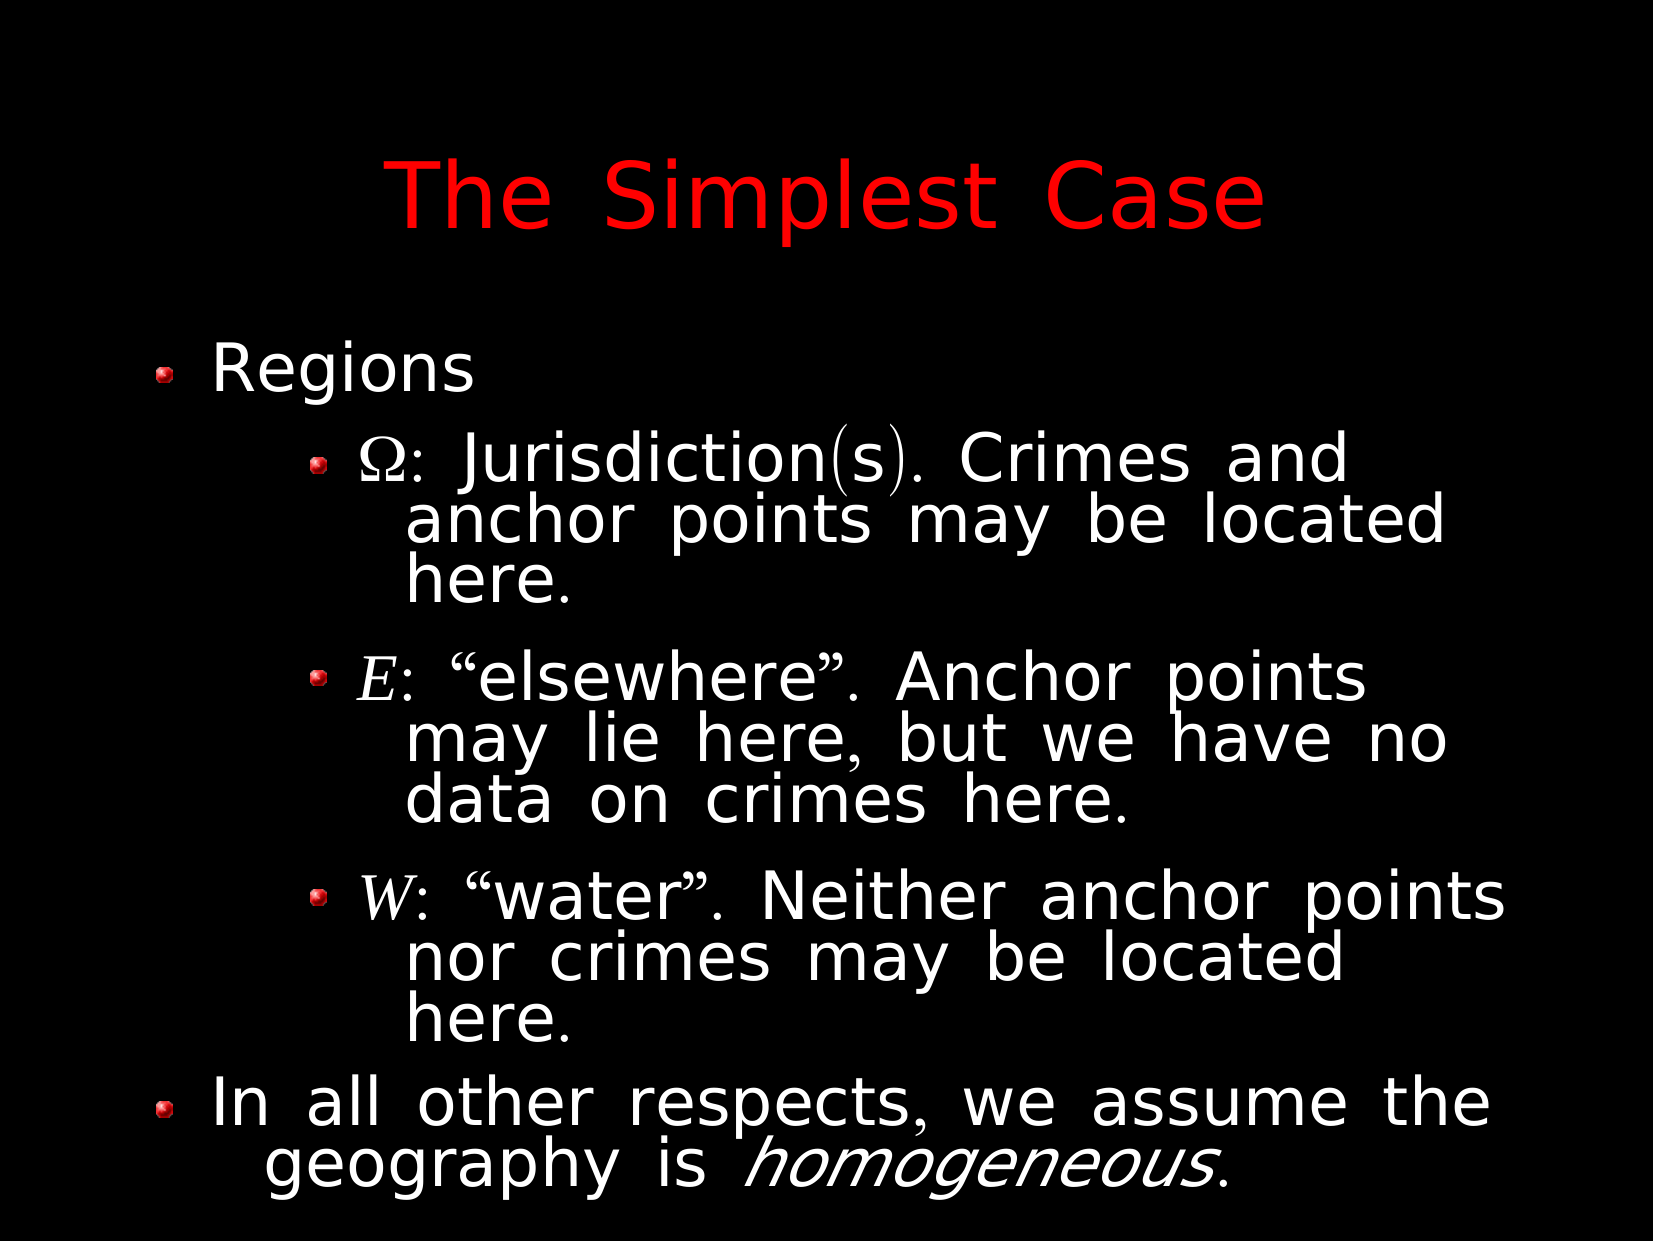

# The Simplest Case
Regions
: Jurisdiction(s). Crimes and anchor points may be located here.
E: “elsewhere”. Anchor points may lie here, but we have no data on crimes here.
W: “water”. Neither anchor points nor crimes may be located here.
In all other respects, we assume the geography is homogeneous.